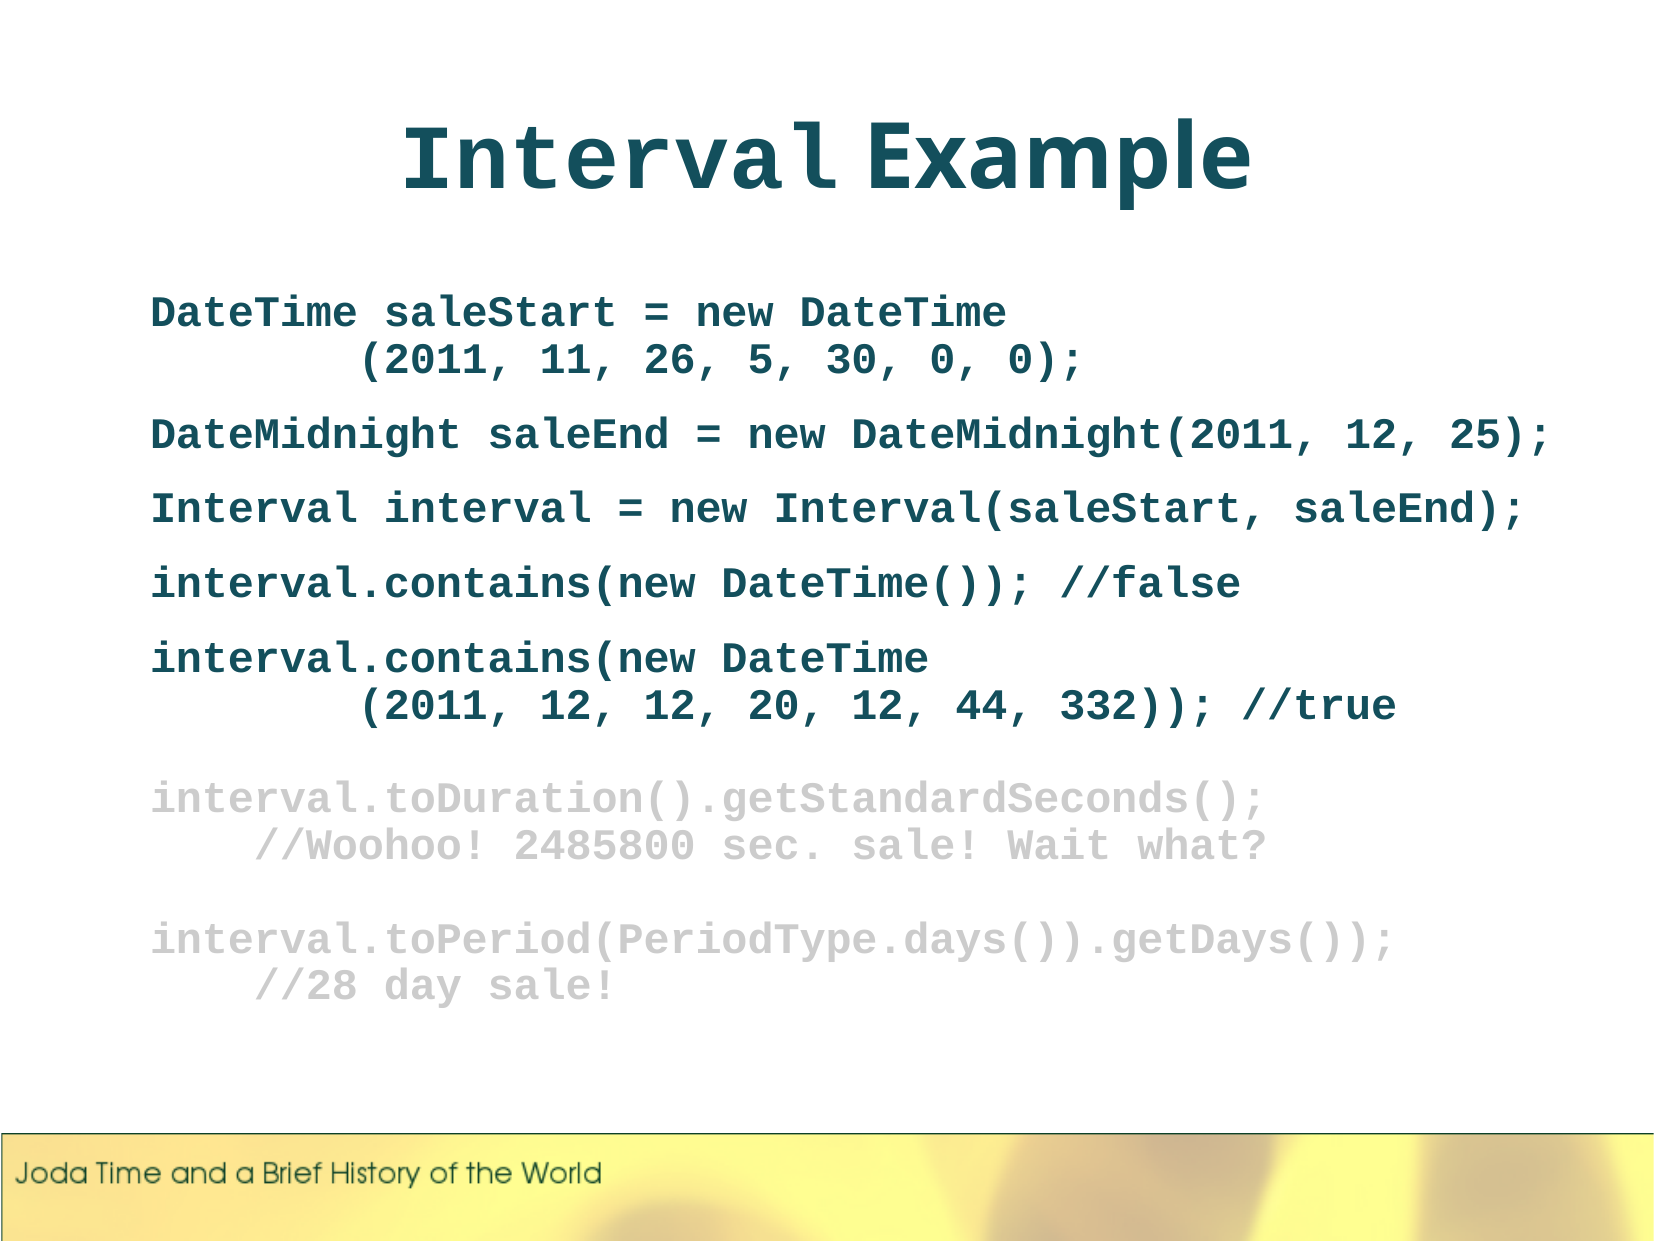

# Interval Example
DateTime saleStart = new DateTime
 (2011, 11, 26, 5, 30, 0, 0);
DateMidnight saleEnd = new DateMidnight(2011, 12, 25);
Interval interval = new Interval(saleStart, saleEnd);
interval.contains(new DateTime()); //false
interval.contains(new DateTime
 (2011, 12, 12, 20, 12, 44, 332)); //true
interval.toDuration().getStandardSeconds();
 //Woohoo! 2485800 sec. sale! Wait what?
interval.toPeriod(PeriodType.days()).getDays());
 //28 day sale!